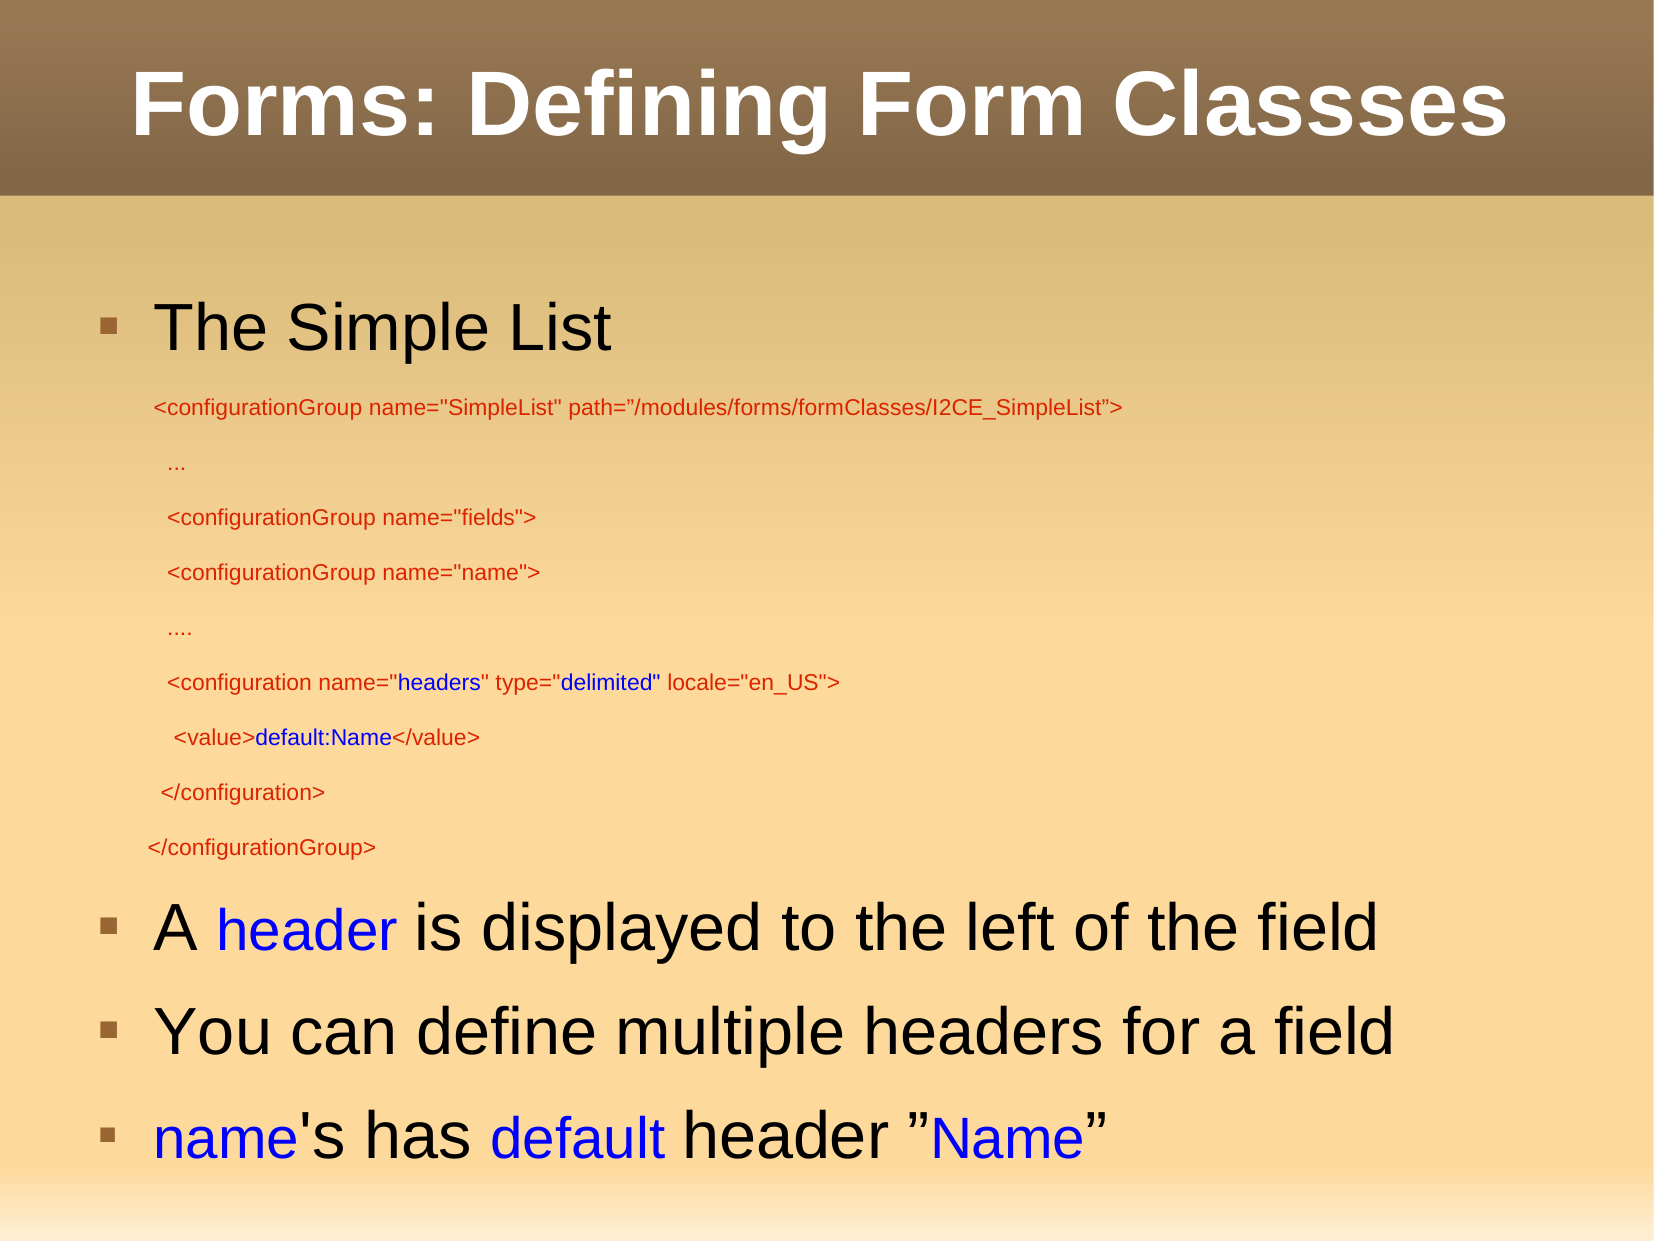

# Forms: Defining Form Classses
The Simple List
<configurationGroup name="SimpleList" path=”/modules/forms/formClasses/I2CE_SimpleList”>
 ...
 <configurationGroup name="fields">
 <configurationGroup name="name">
 ....
 <configuration name="headers" type="delimited" locale="en_US">
 <value>default:Name</value>
 </configuration>
 </configurationGroup>
A header is displayed to the left of the field
You can define multiple headers for a field
name's has default header ”Name”